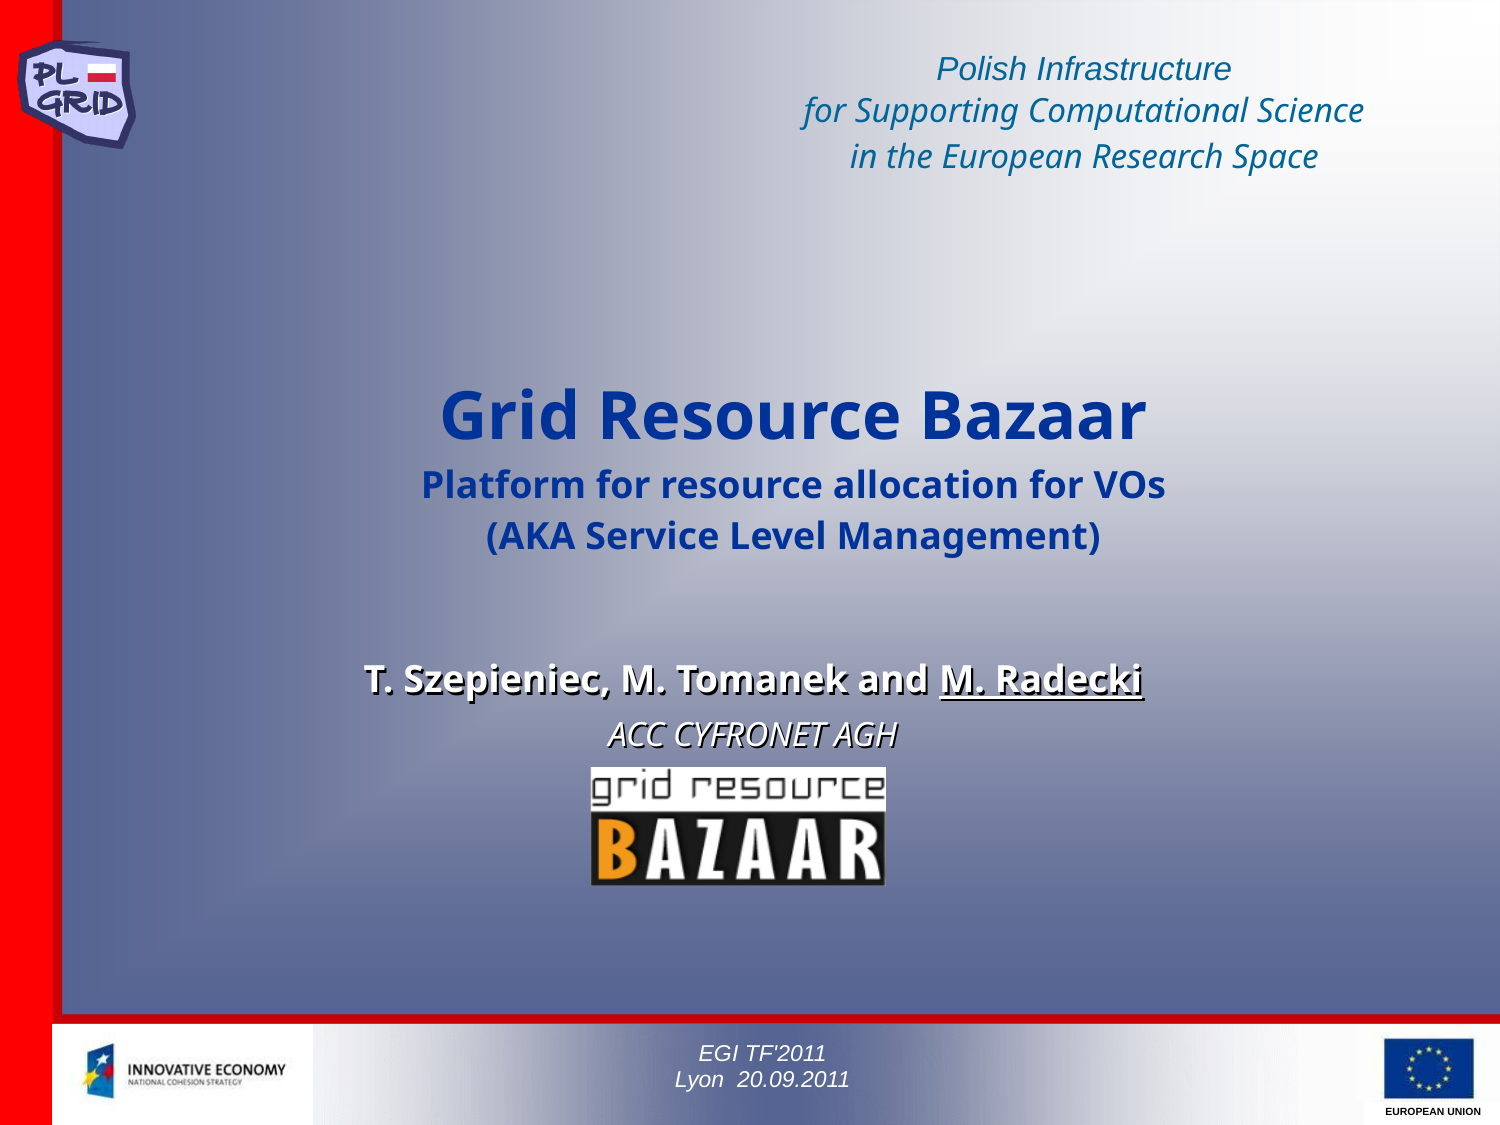

# Grid Resource Bazaar Platform for resource allocation for VOs (AKA Service Level Management)
T. Szepieniec, M. Tomanek and M. Radecki
ACC CYFRONET AGH
EGI TF'2011
Lyon 20.09.2011